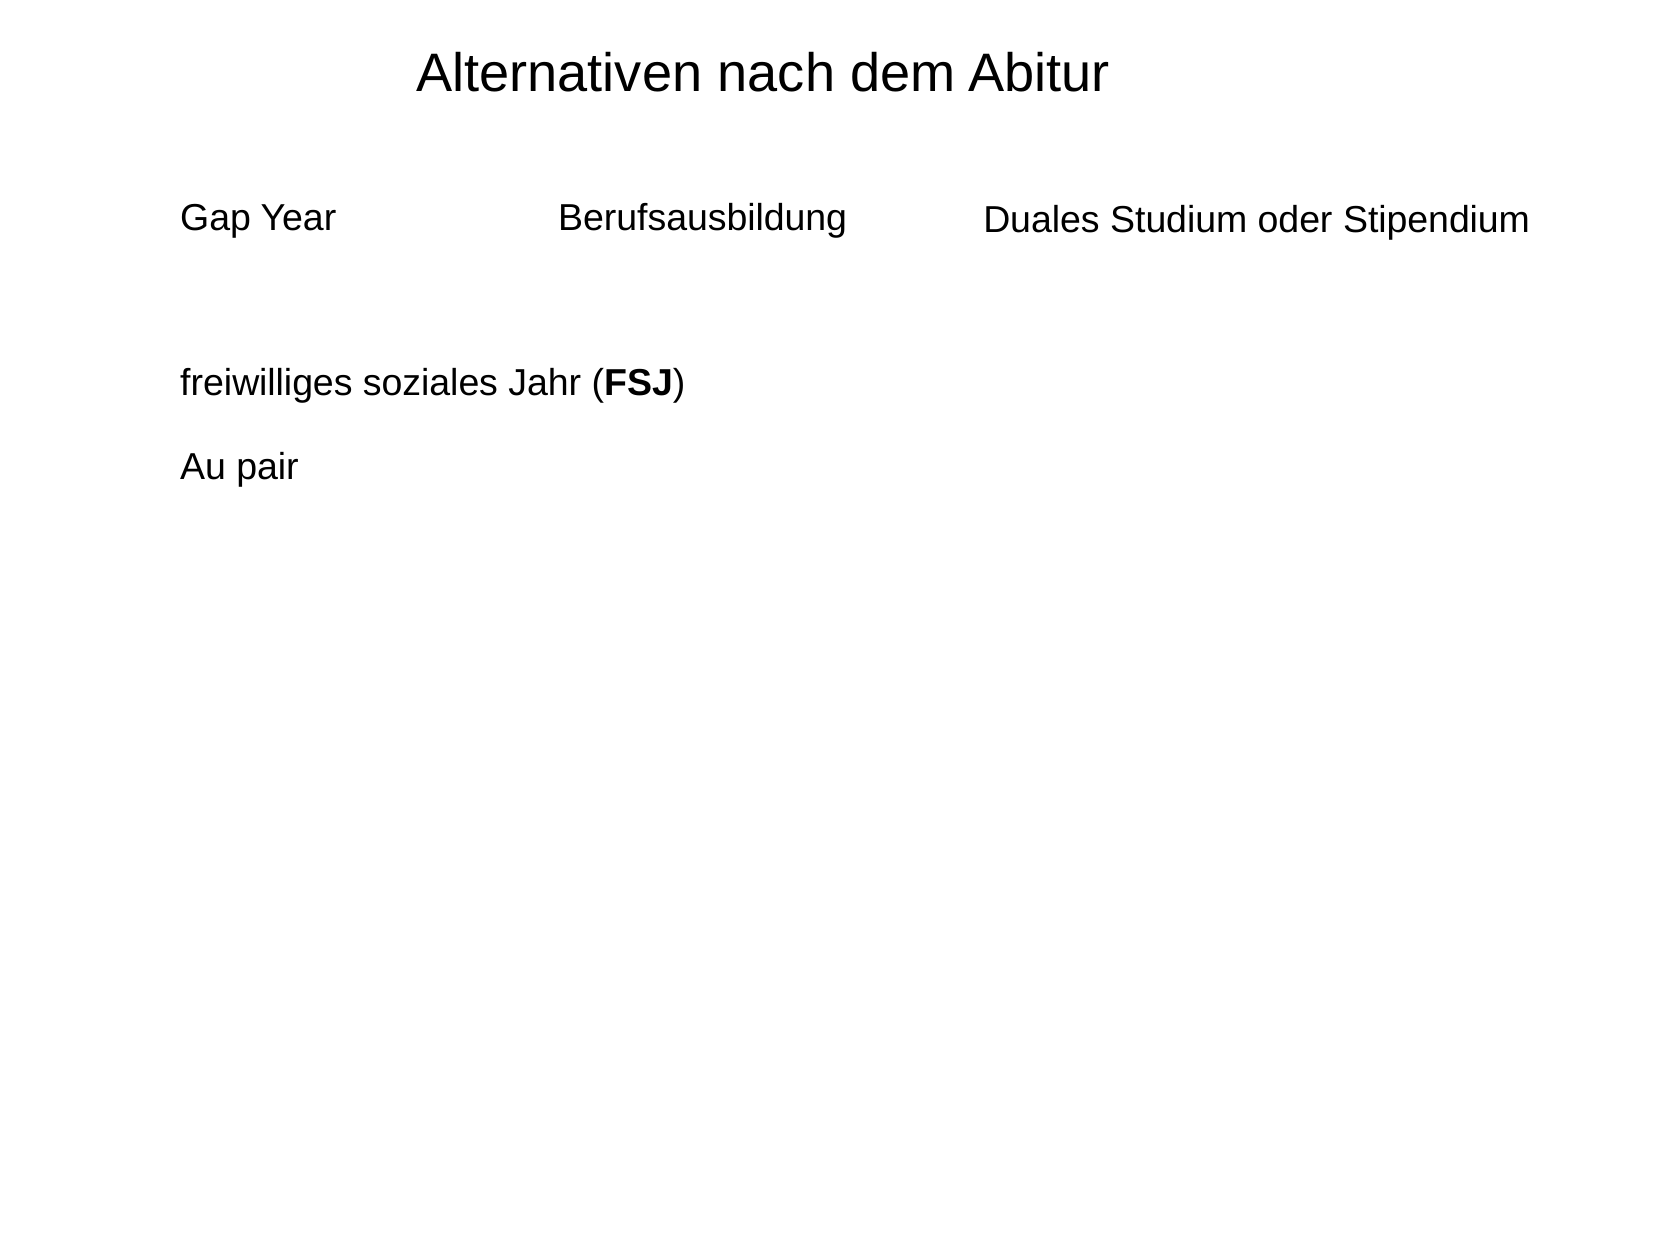

Alternativen nach dem Abitur
Gap Year
Berufsausbildung
Duales Studium oder Stipendium
freiwilliges soziales Jahr (FSJ)
Au pair